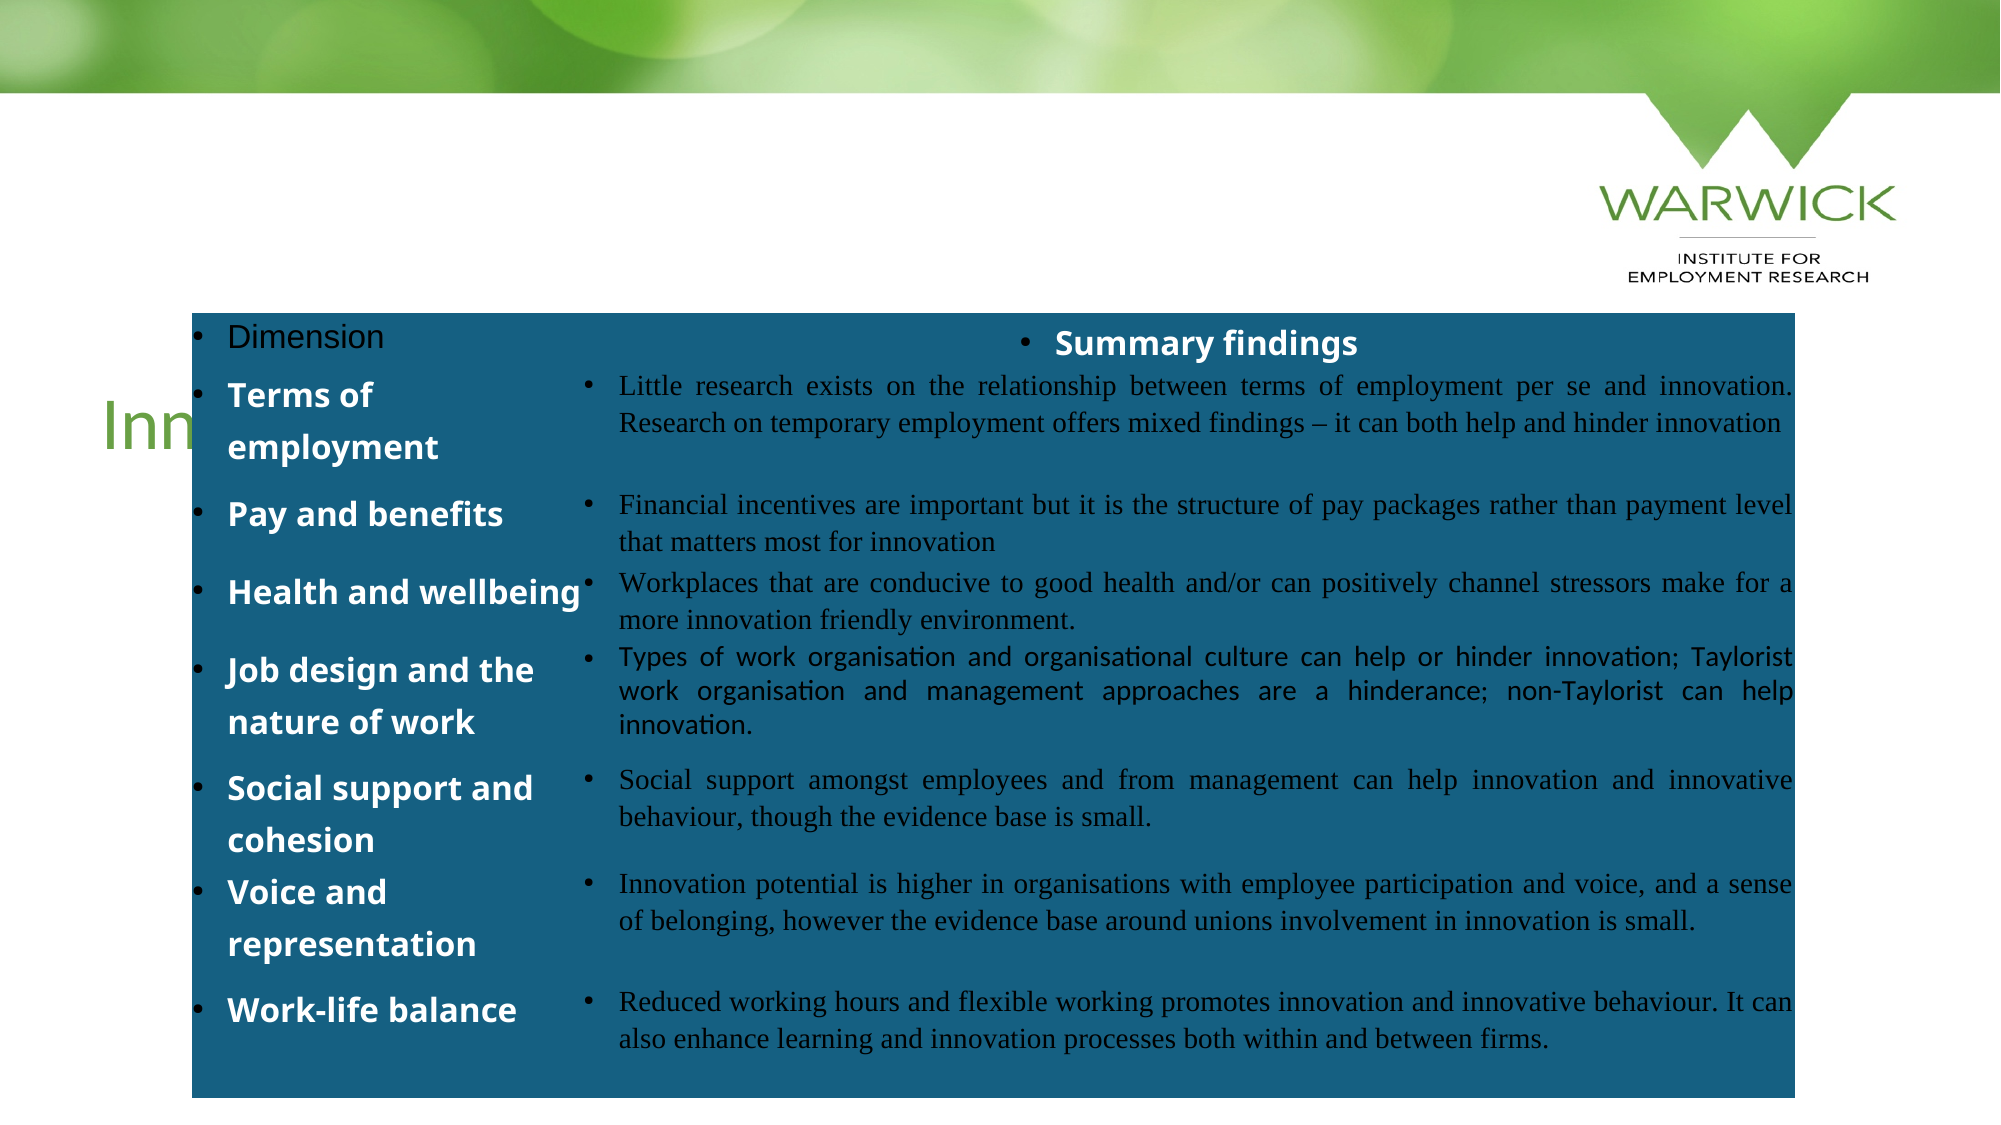

| Dimension | Summary findings |
| --- | --- |
| Terms of employment | Little research exists on the relationship between terms of employment per se and innovation. Research on temporary employment offers mixed findings – it can both help and hinder innovation |
| Pay and benefits | Financial incentives are important but it is the structure of pay packages rather than payment level that matters most for innovation |
| Health and wellbeing | Workplaces that are conducive to good health and/or can positively channel stressors make for a more innovation friendly environment. |
| Job design and the nature of work | Types of work organisation and organisational culture can help or hinder innovation; Taylorist work organisation and management approaches are a hinderance; non-Taylorist can help innovation. |
| Social support and cohesion | Social support amongst employees and from management can help innovation and innovative behaviour, though the evidence base is small. |
| Voice and representation | Innovation potential is higher in organisations with employee participation and voice, and a sense of belonging, however the evidence base around unions involvement in innovation is small. |
| Work-life balance | Reduced working hours and flexible working promotes innovation and innovative behaviour. It can also enhance learning and innovation processes both within and between firms. |
# Innovation